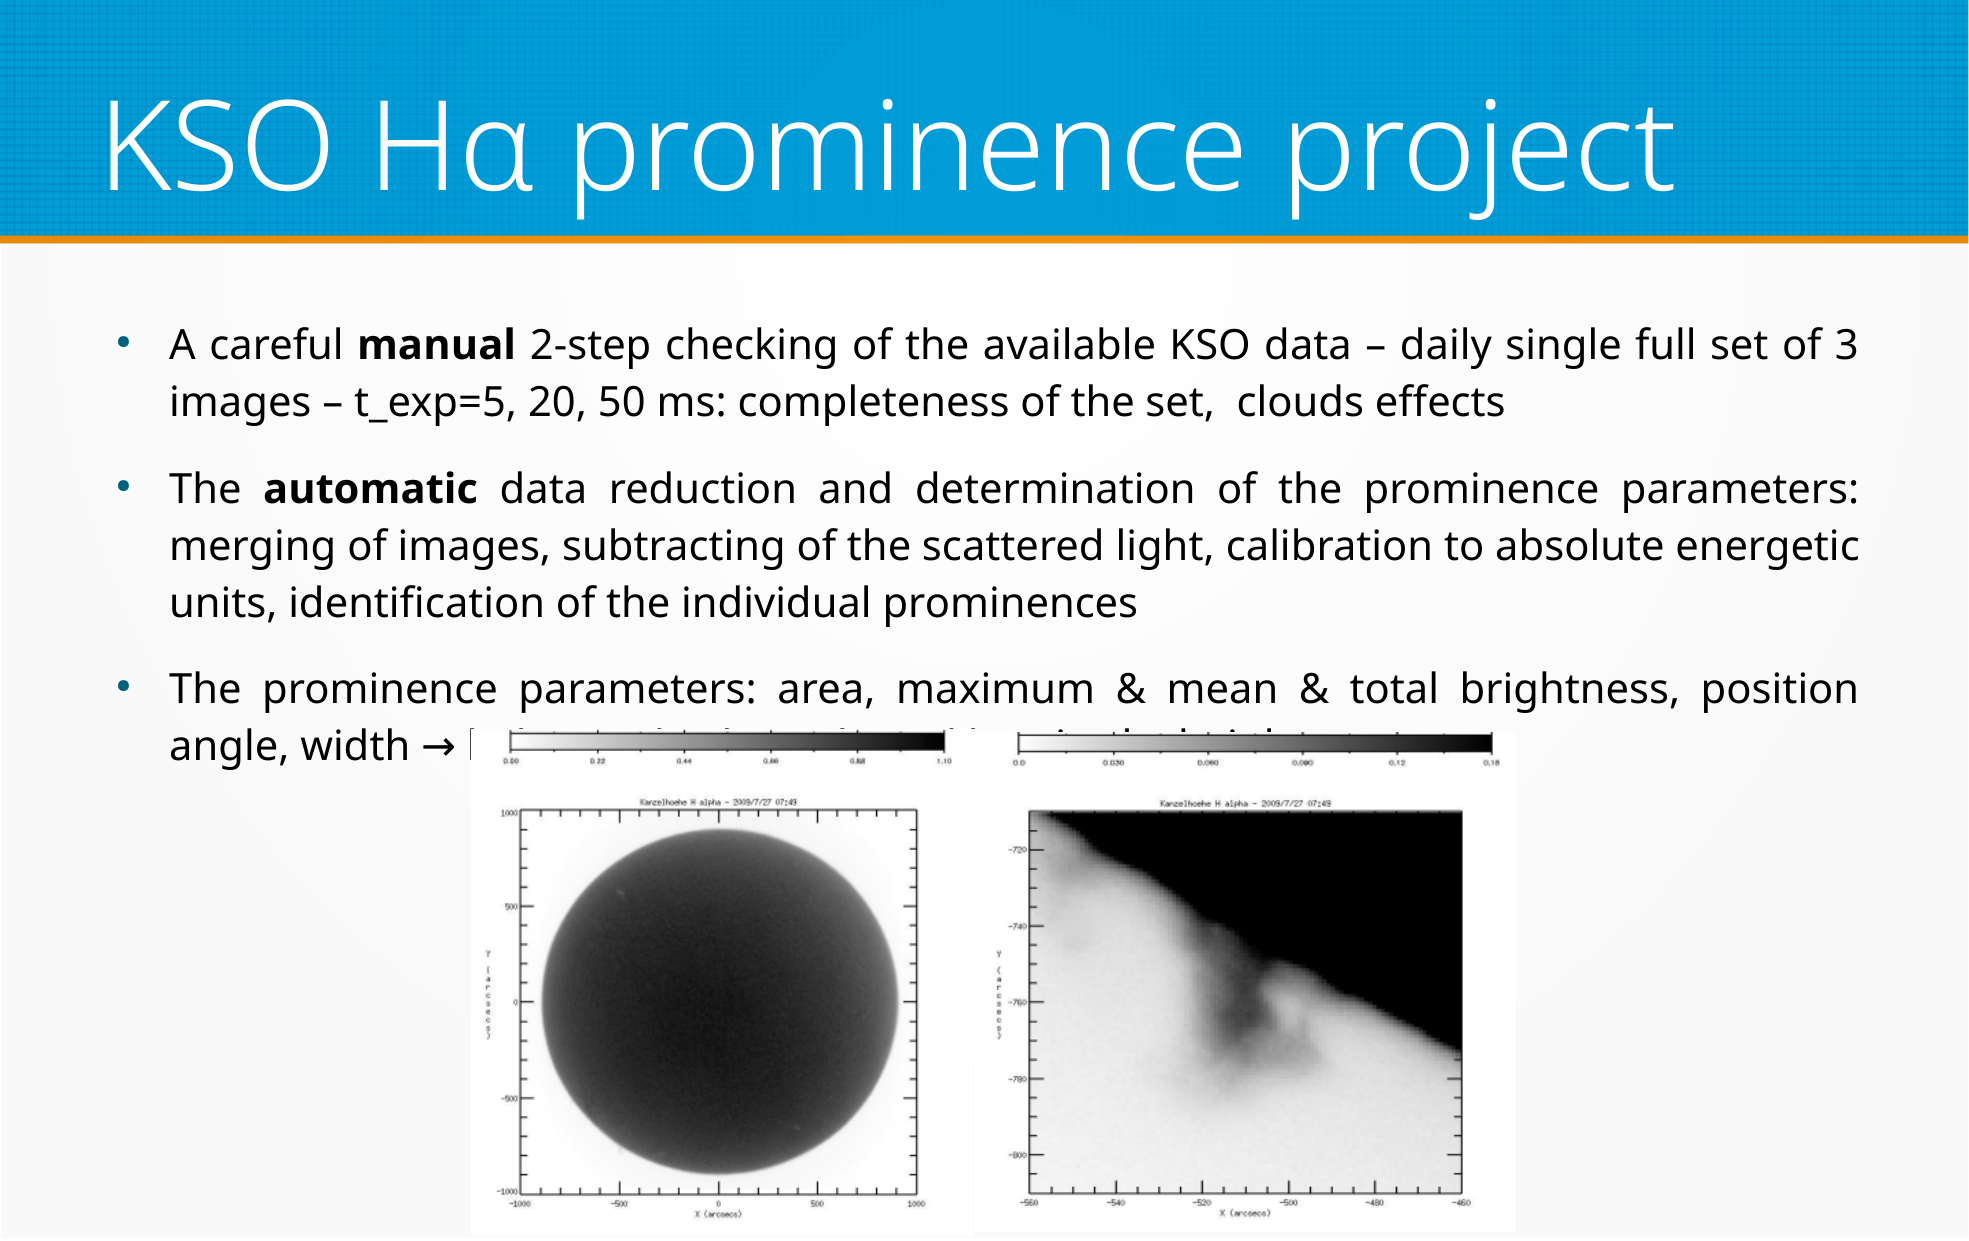

# KSO Hα prominence project
A careful manual 2-step checking of the available KSO data – daily single full set of 3 images – t_exp=5, 20, 50 ms: completeness of the set, clouds effects
The automatic data reduction and determination of the prominence parameters: merging of images, subtracting of the scattered light, calibration to absolute energetic units, identification of the individual prominences
The prominence parameters: area, maximum & mean & total brightness, position angle, width → heliographic latitude and longitude, height, area